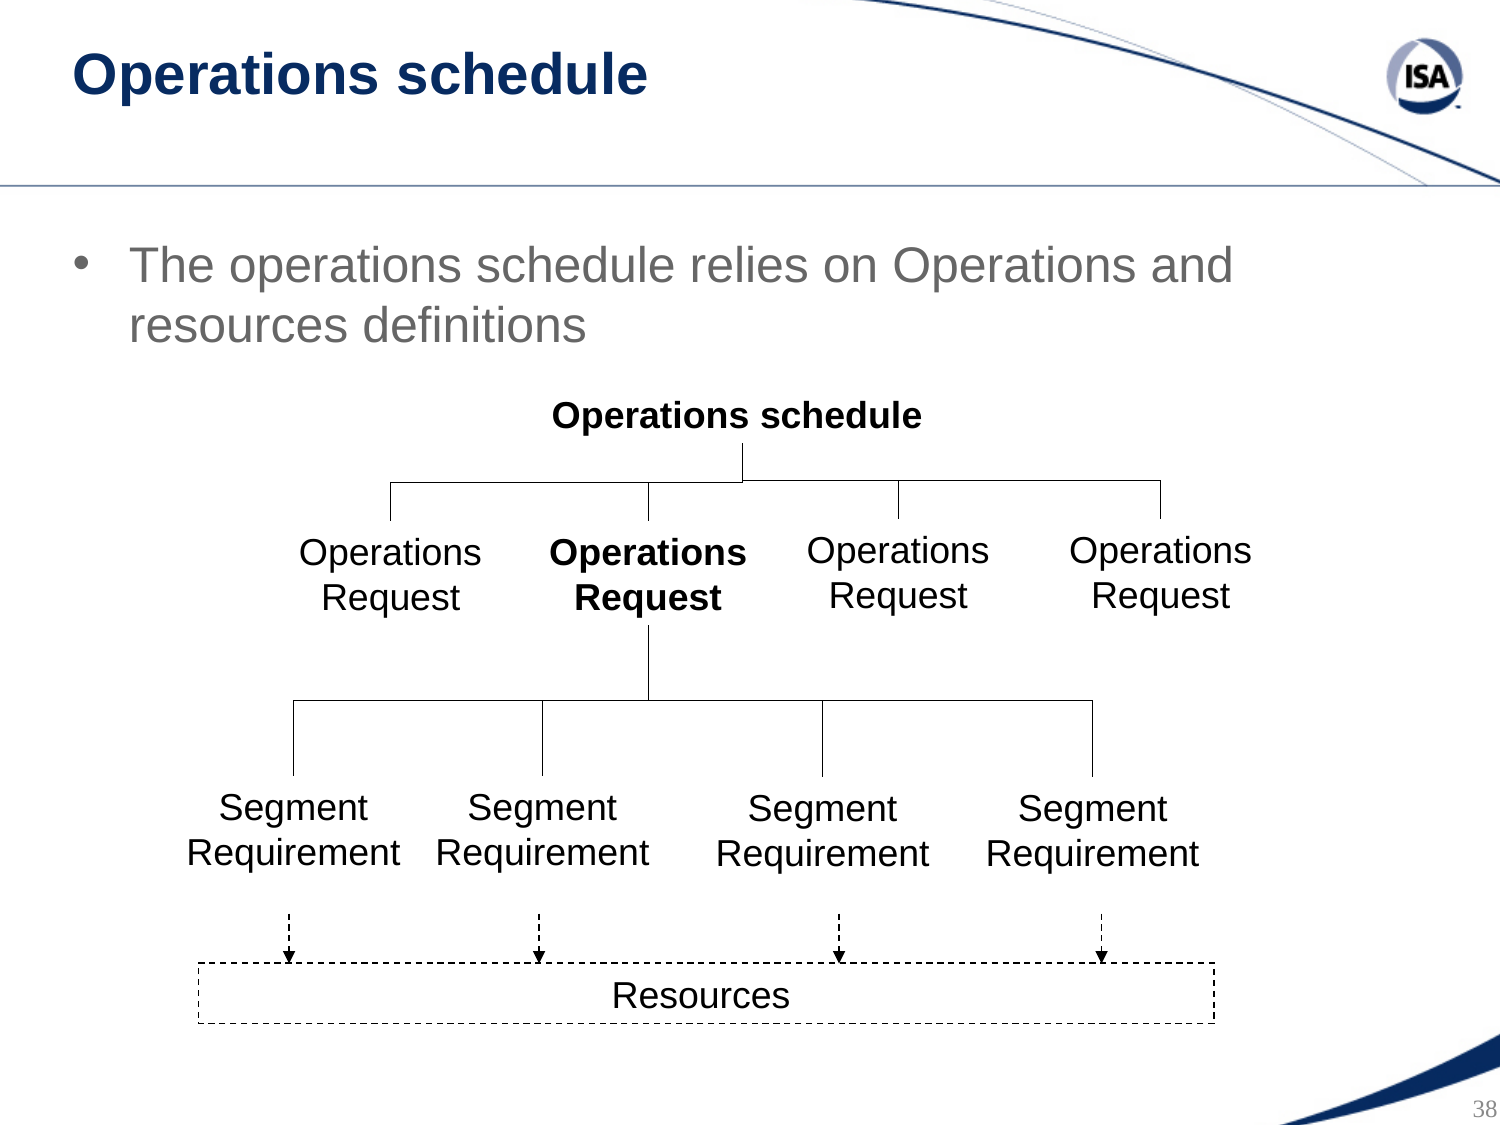

# Operations schedule
The operations schedule relies on Operations and resources definitions
Operations schedule
Operations
Request
Operations
Request
Operations
Request
Operations
Request
Segment
Requirement
Segment
Requirement
Segment
Requirement
Segment
Requirement
Resources